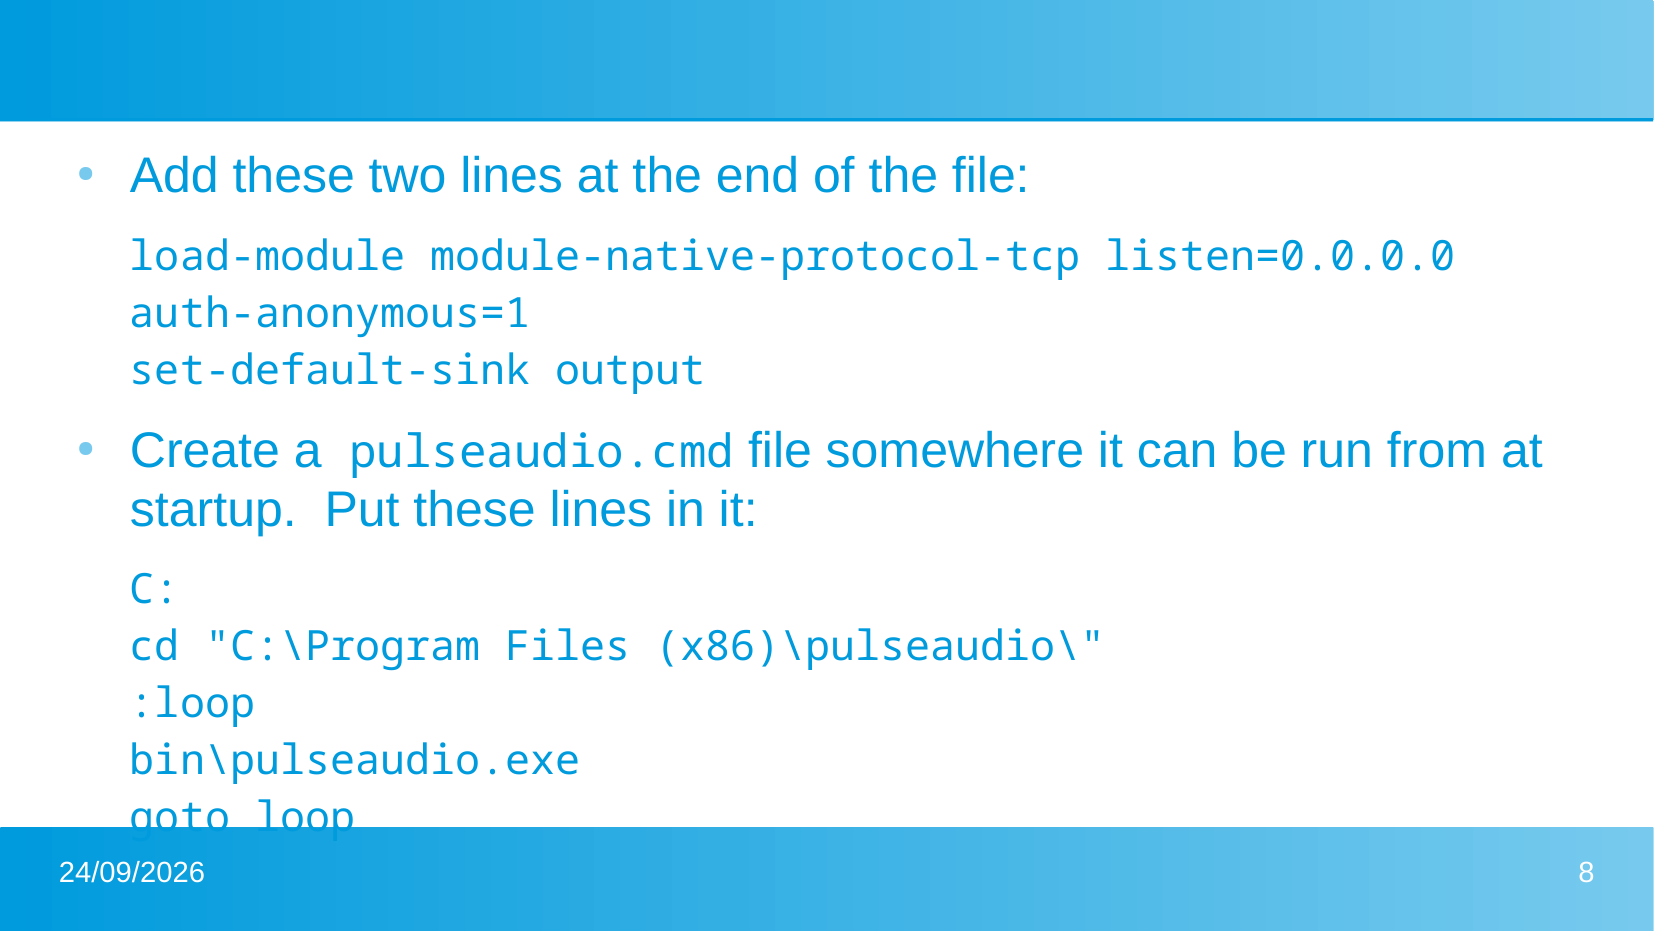

#
Add these two lines at the end of the file:
load-module module-native-protocol-tcp listen=0.0.0.0 auth-anonymous=1
set-default-sink output
Create a pulseaudio.cmd file somewhere it can be run from at startup. Put these lines in it:
C:
cd "C:\Program Files (x86)\pulseaudio\"
:loop
bin\pulseaudio.exe
goto loop
8